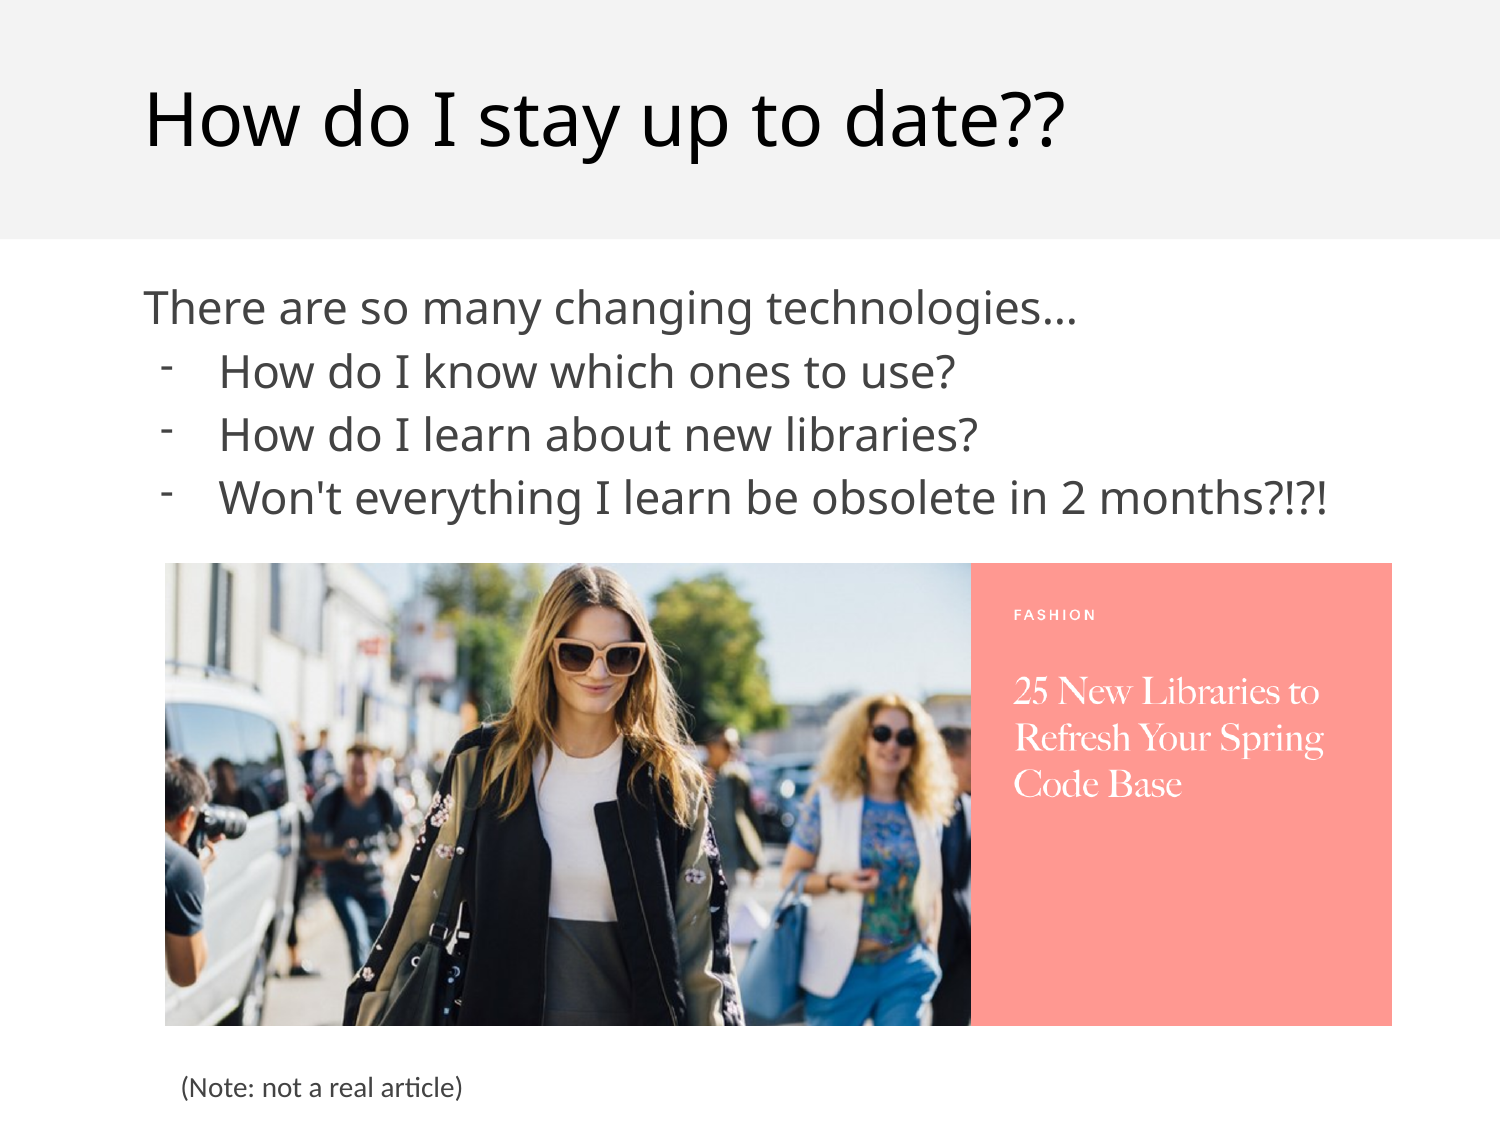

# How do I stay up to date??
There are so many changing technologies…
How do I know which ones to use?
How do I learn about new libraries?
Won't everything I learn be obsolete in 2 months?!?!
(Note: not a real article)